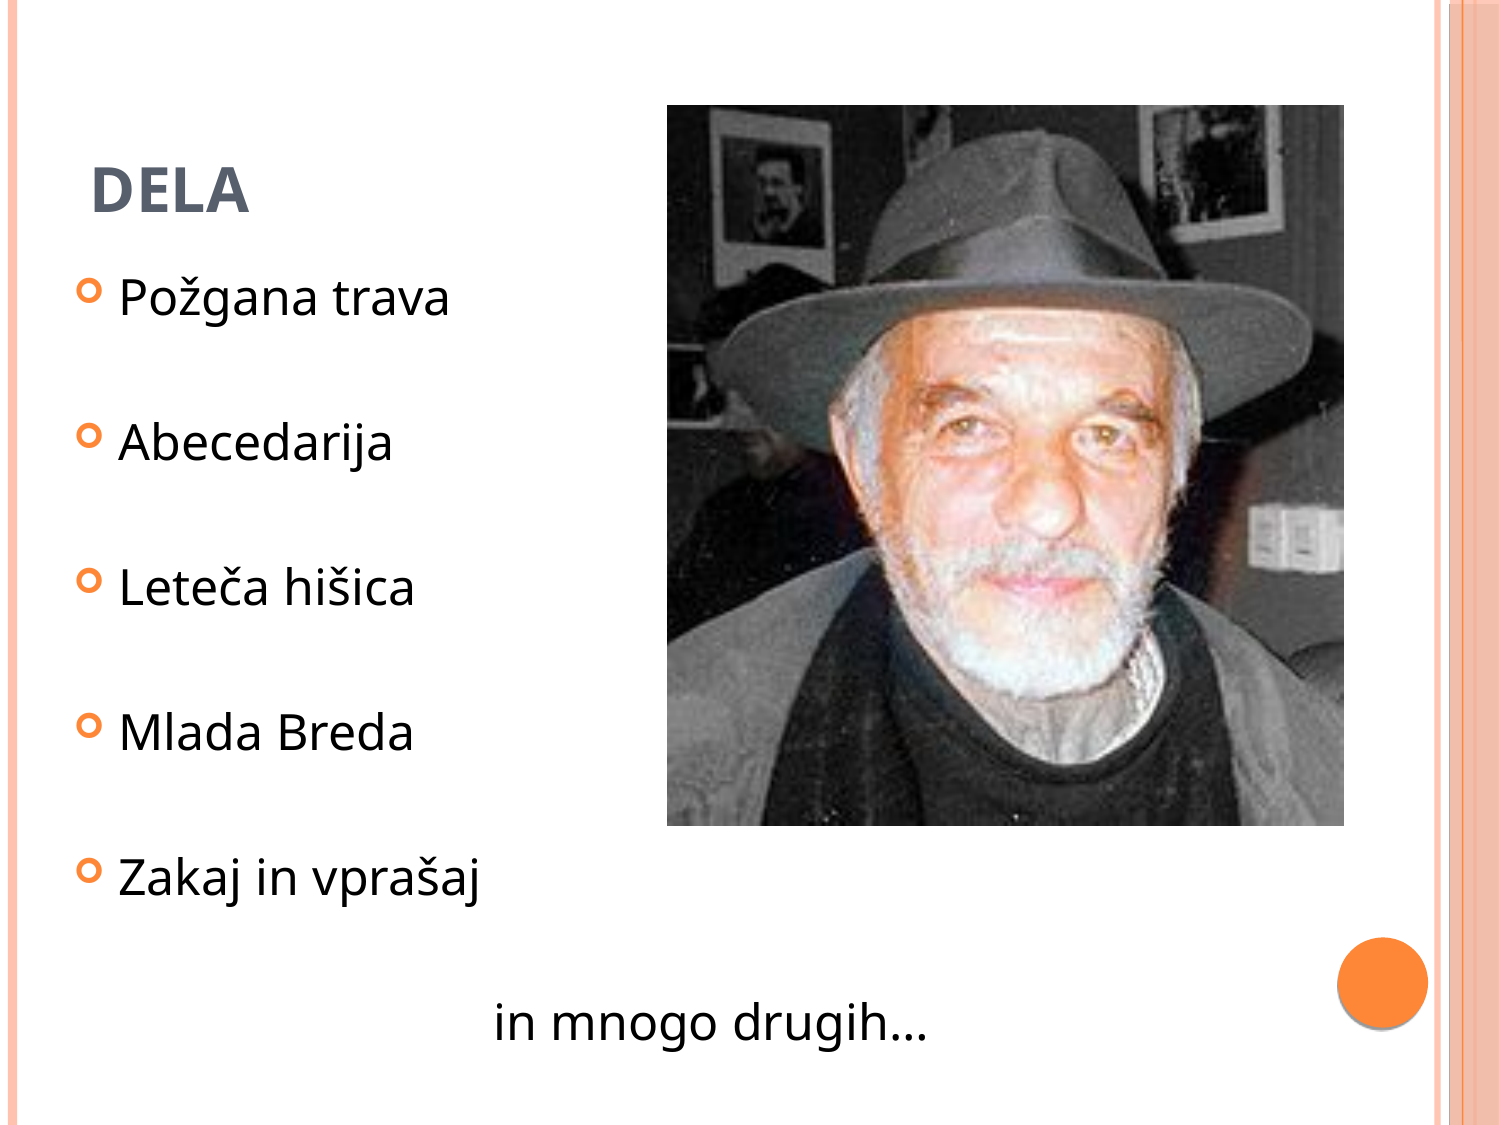

# DELA
Požgana trava
Abecedarija
Leteča hišica
Mlada Breda
Zakaj in vprašaj
						in mnogo drugih…